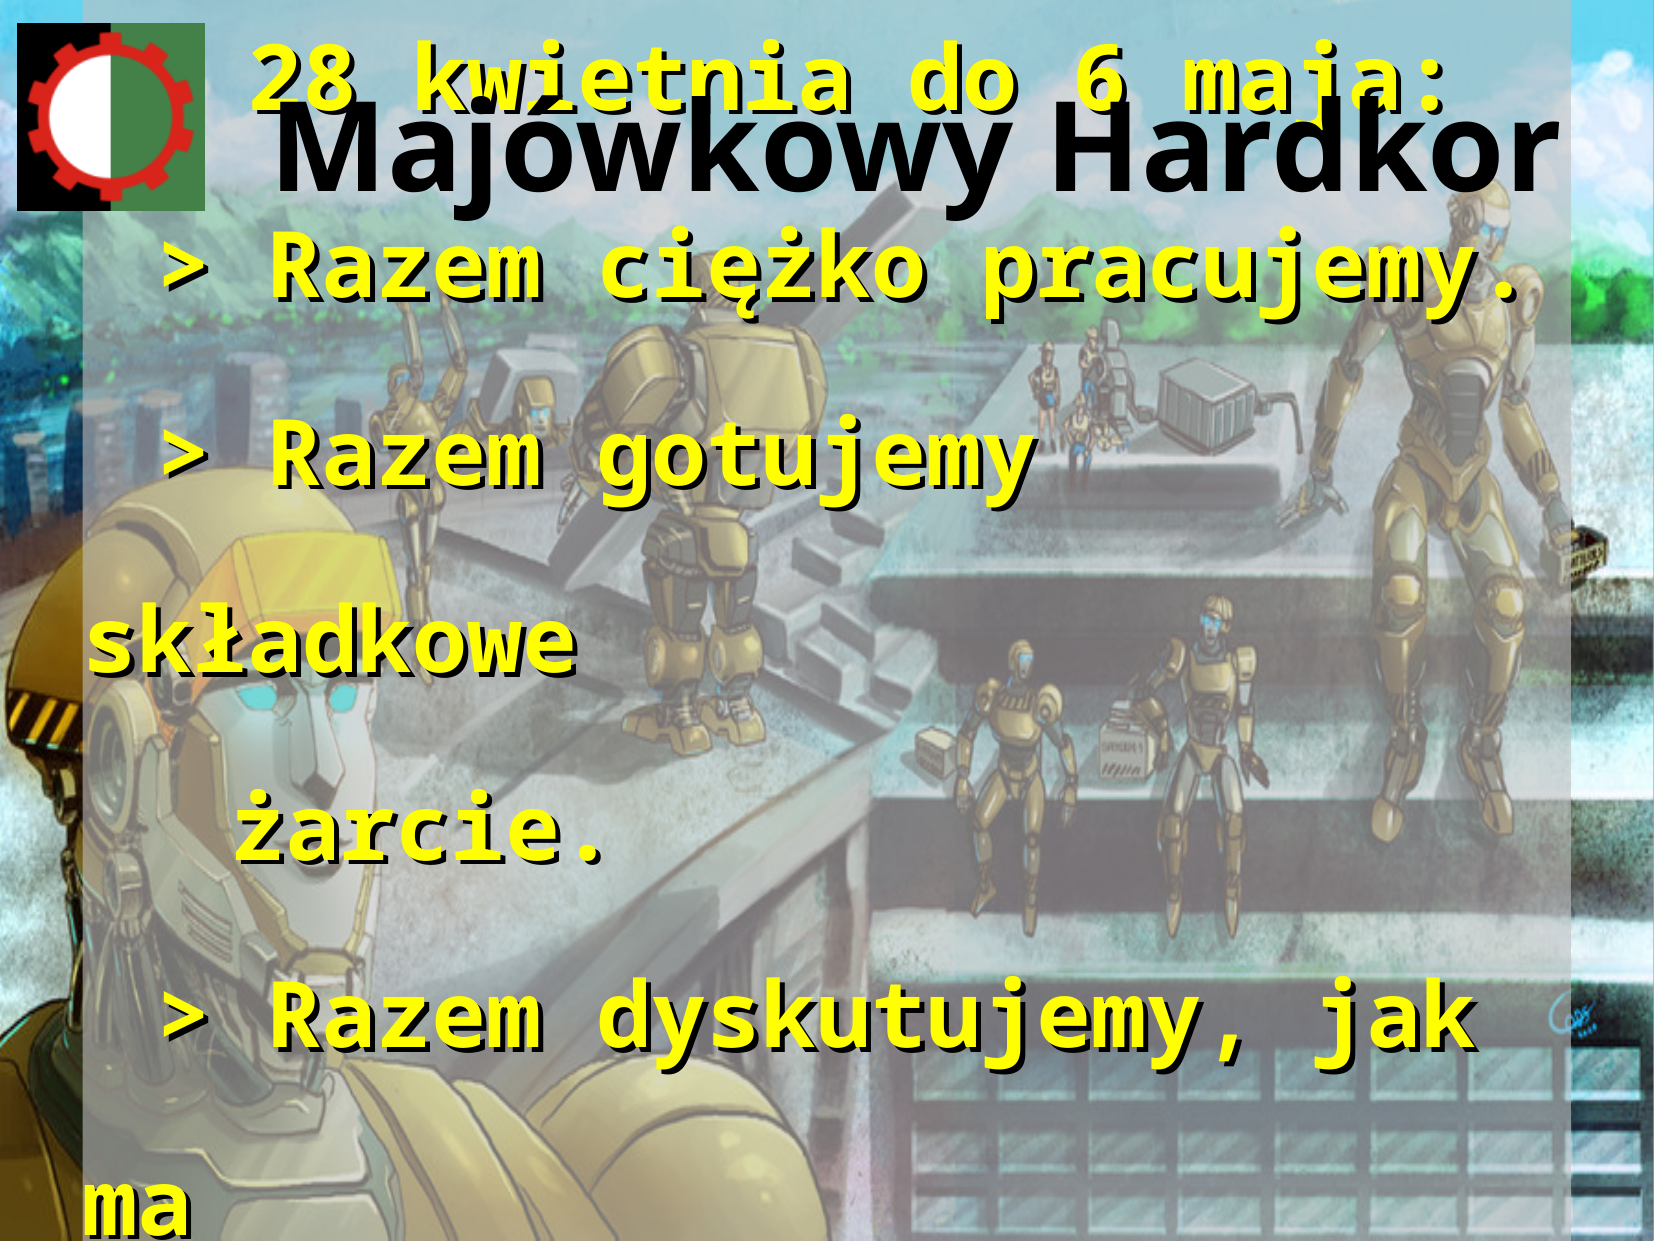

# Od 28 kwietnia do 6 maja:
	> Razem ciężko pracujemy.
	> Razem gotujemy składkowe
	 	żarcie.
	> Razem dyskutujemy, jak ma
		wyglądać #FreeLab.
Majówkowy Hardkor